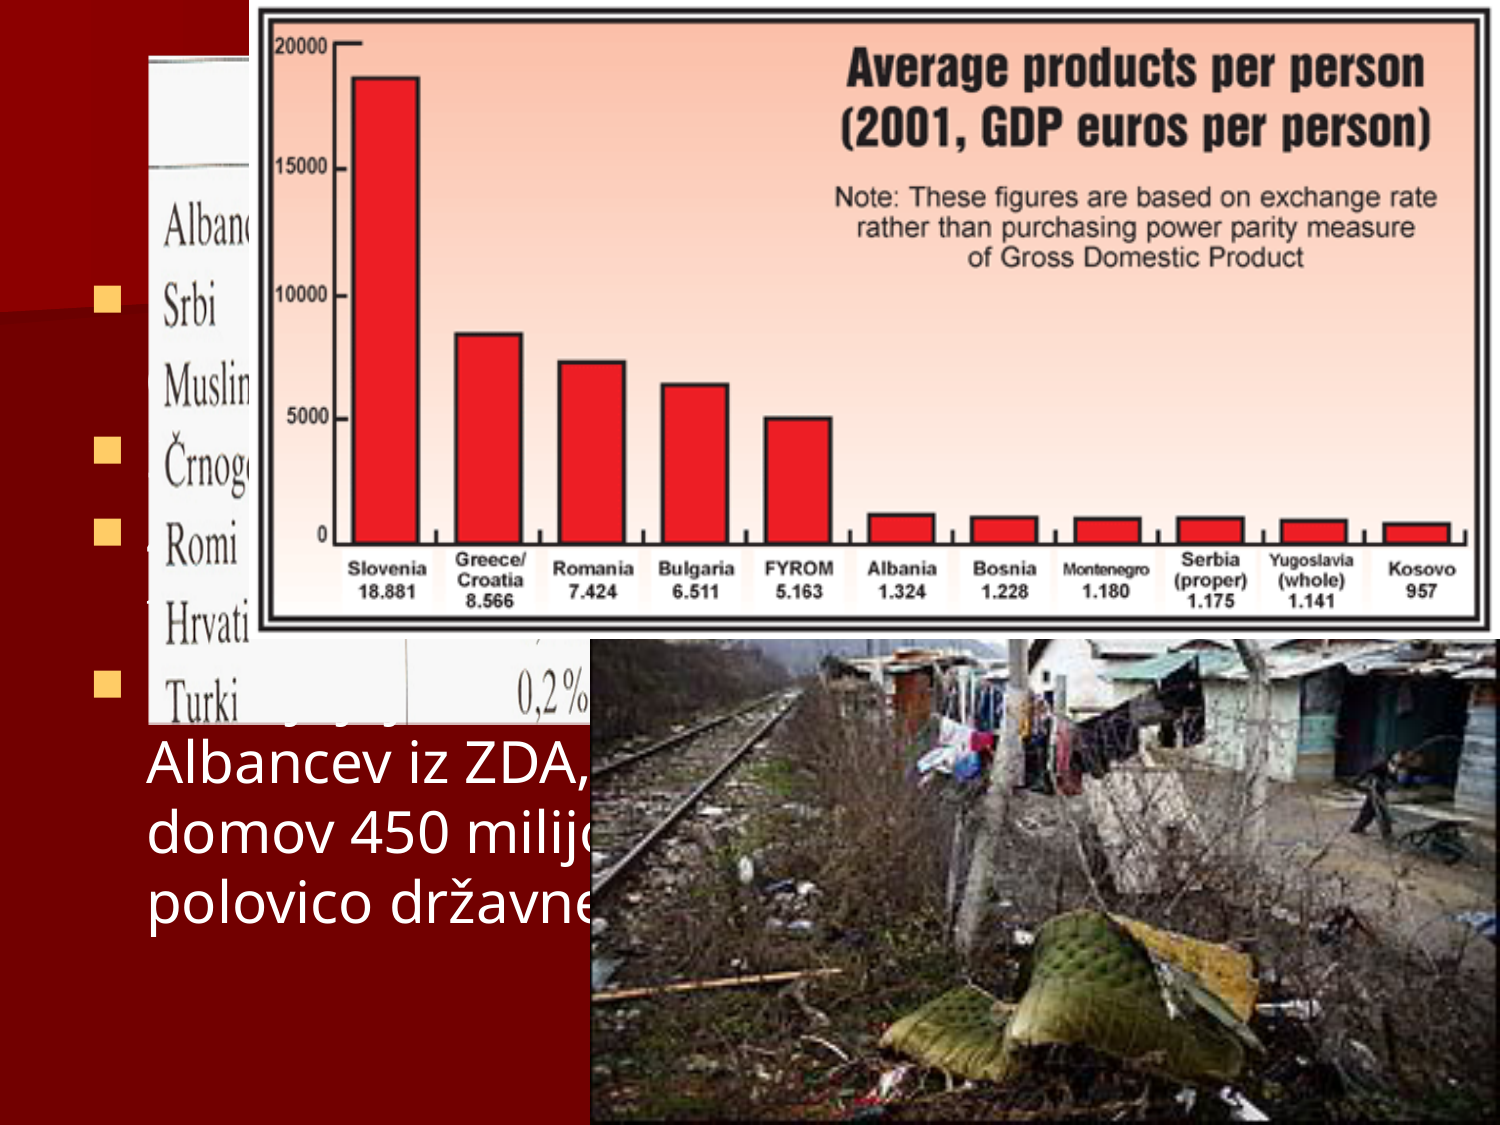

# Gospodarstvo
BDP znaša 1.100 € letno na prebivalca (Slovenija ima npr. 13.991,97 €)
37 % prebivalstva živi v revščini,
47 % (tretjina prebivalstva  je mlajša od 14 let), torej okrog 300 tisoč ljudi, je nezaposlenih.
Ocenjujejo, da okrog 375 tisoč kosovskih Albancev iz ZDA, Nemčije ter Švice pošlje letno domov 450 milijonov evrov, kar predstavlja polovico državnega proračuna.